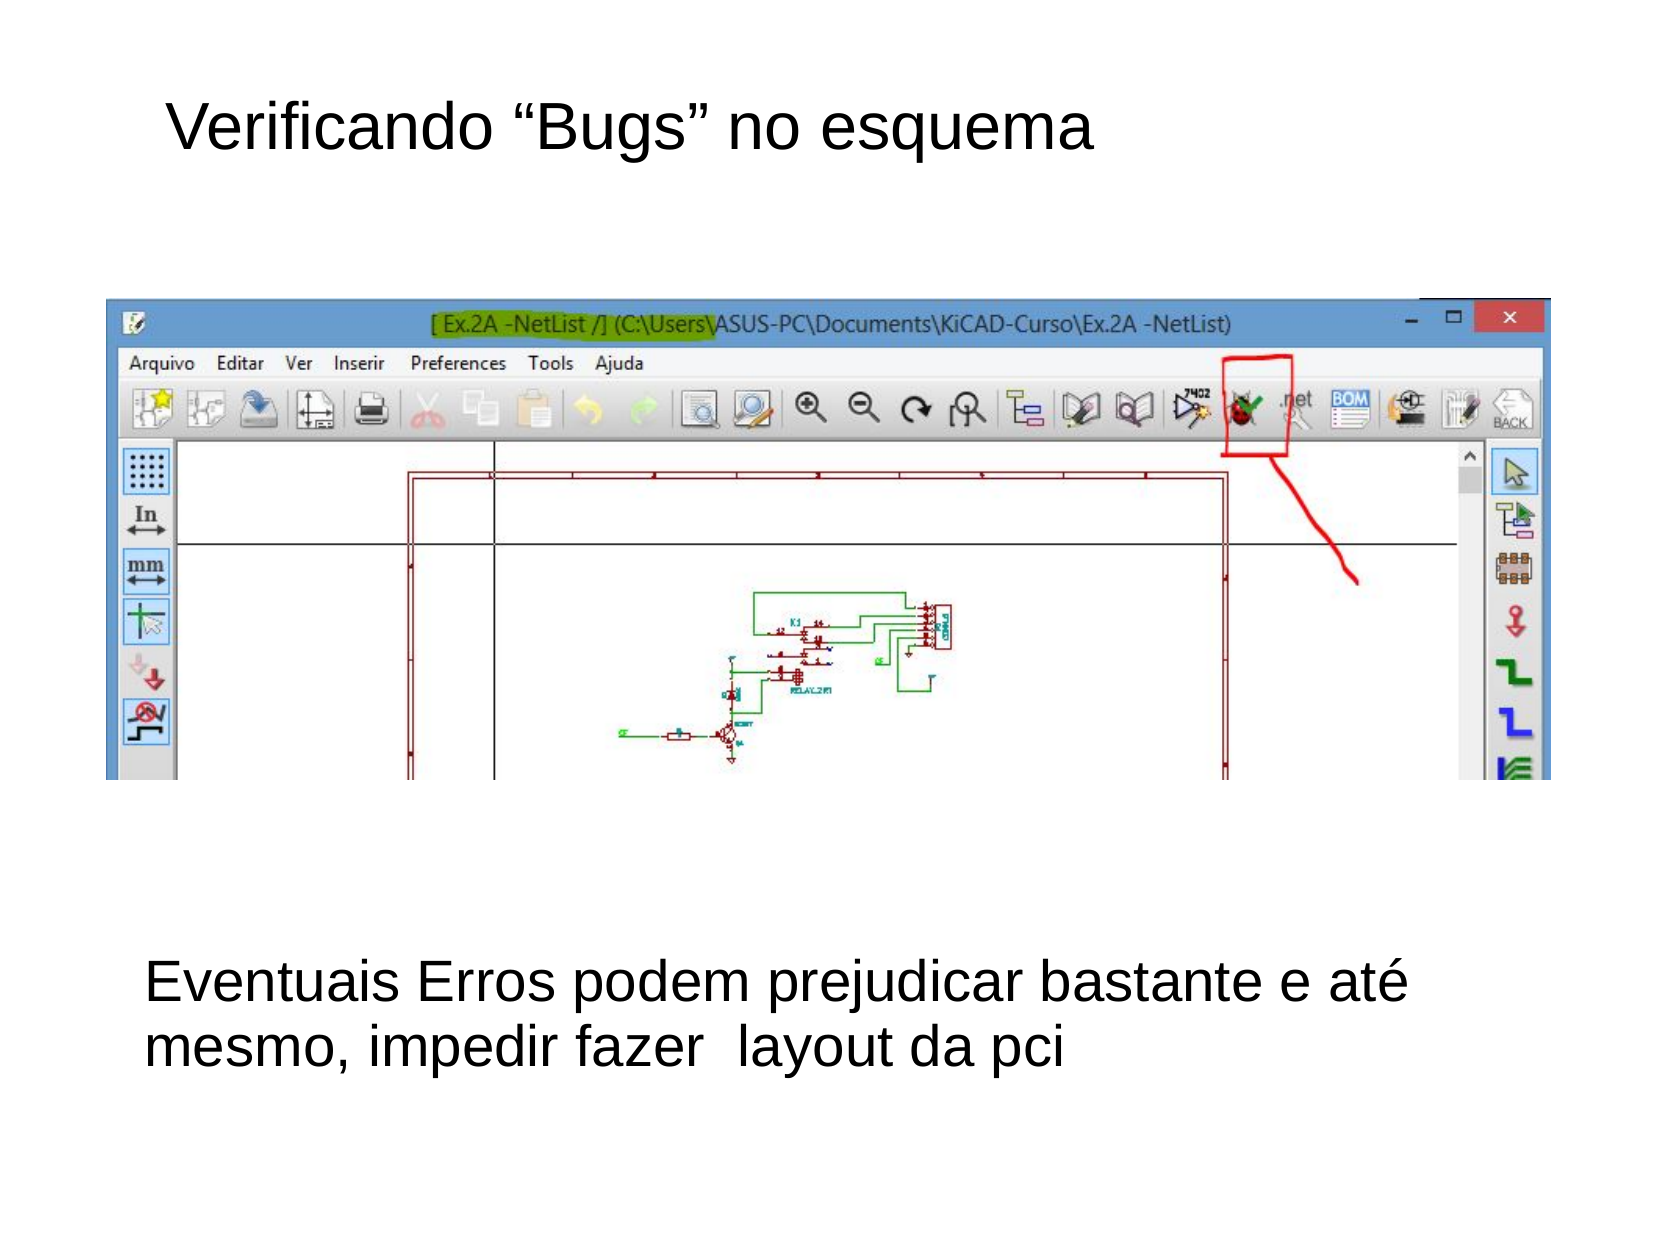

# Verificando “Bugs” no esquema
Eventuais Erros podem prejudicar bastante e até mesmo, impedir fazer layout da pci